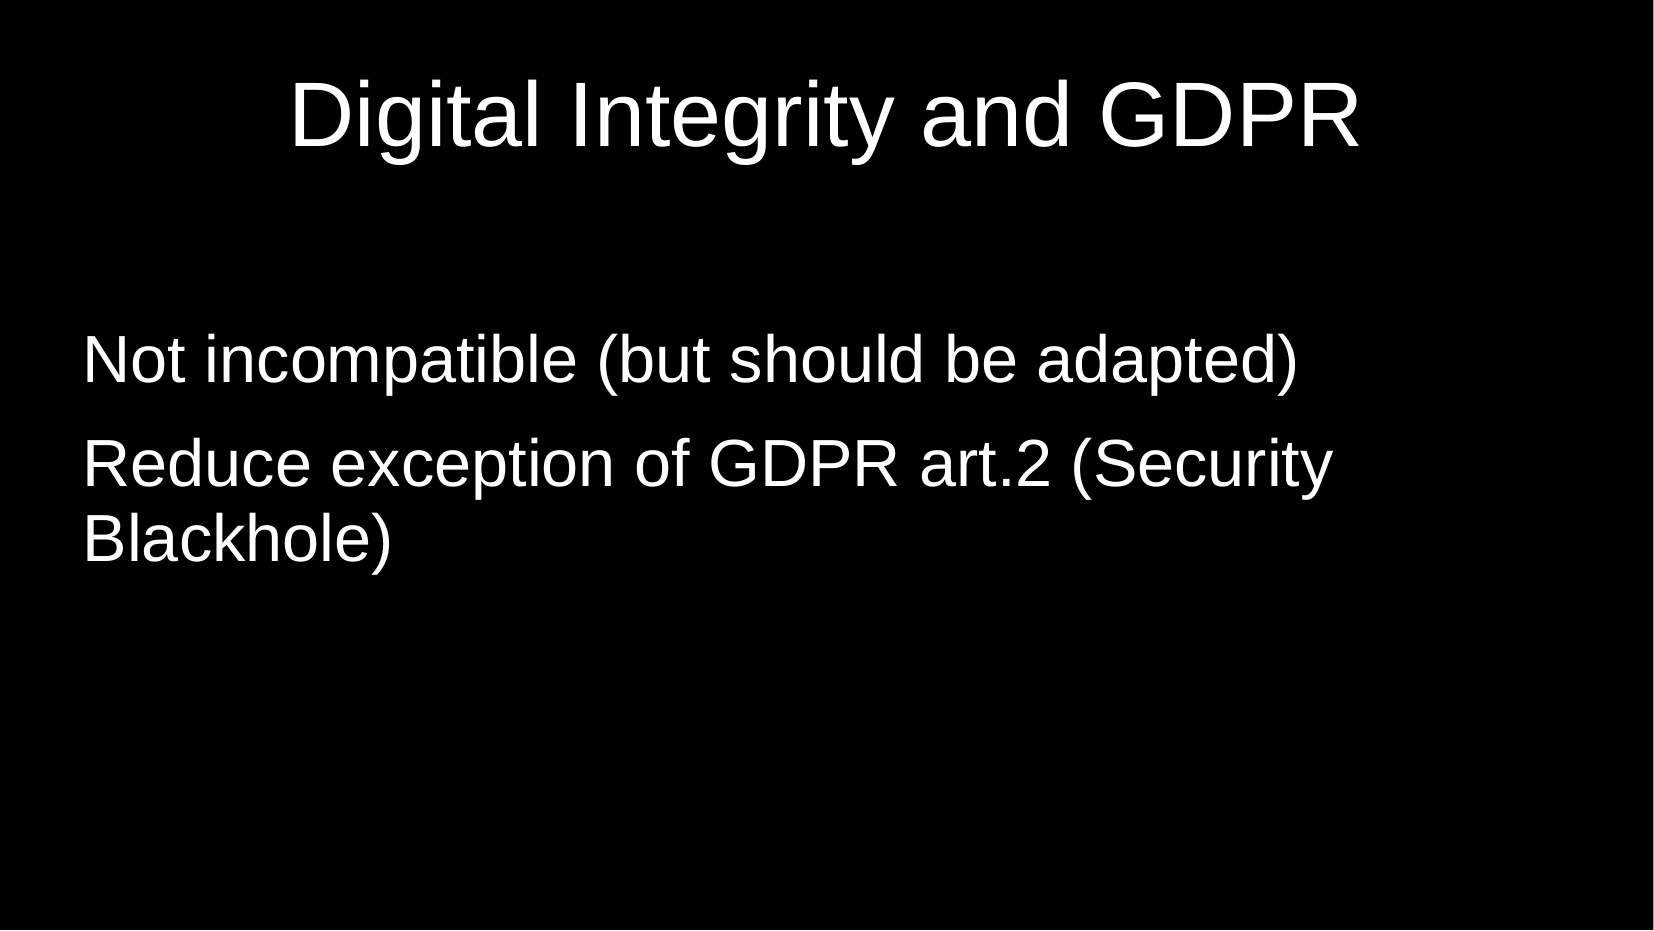

# Digital Integrity and GDPR
Not incompatible (but should be adapted)
Reduce exception of GDPR art.2 (Security Blackhole)